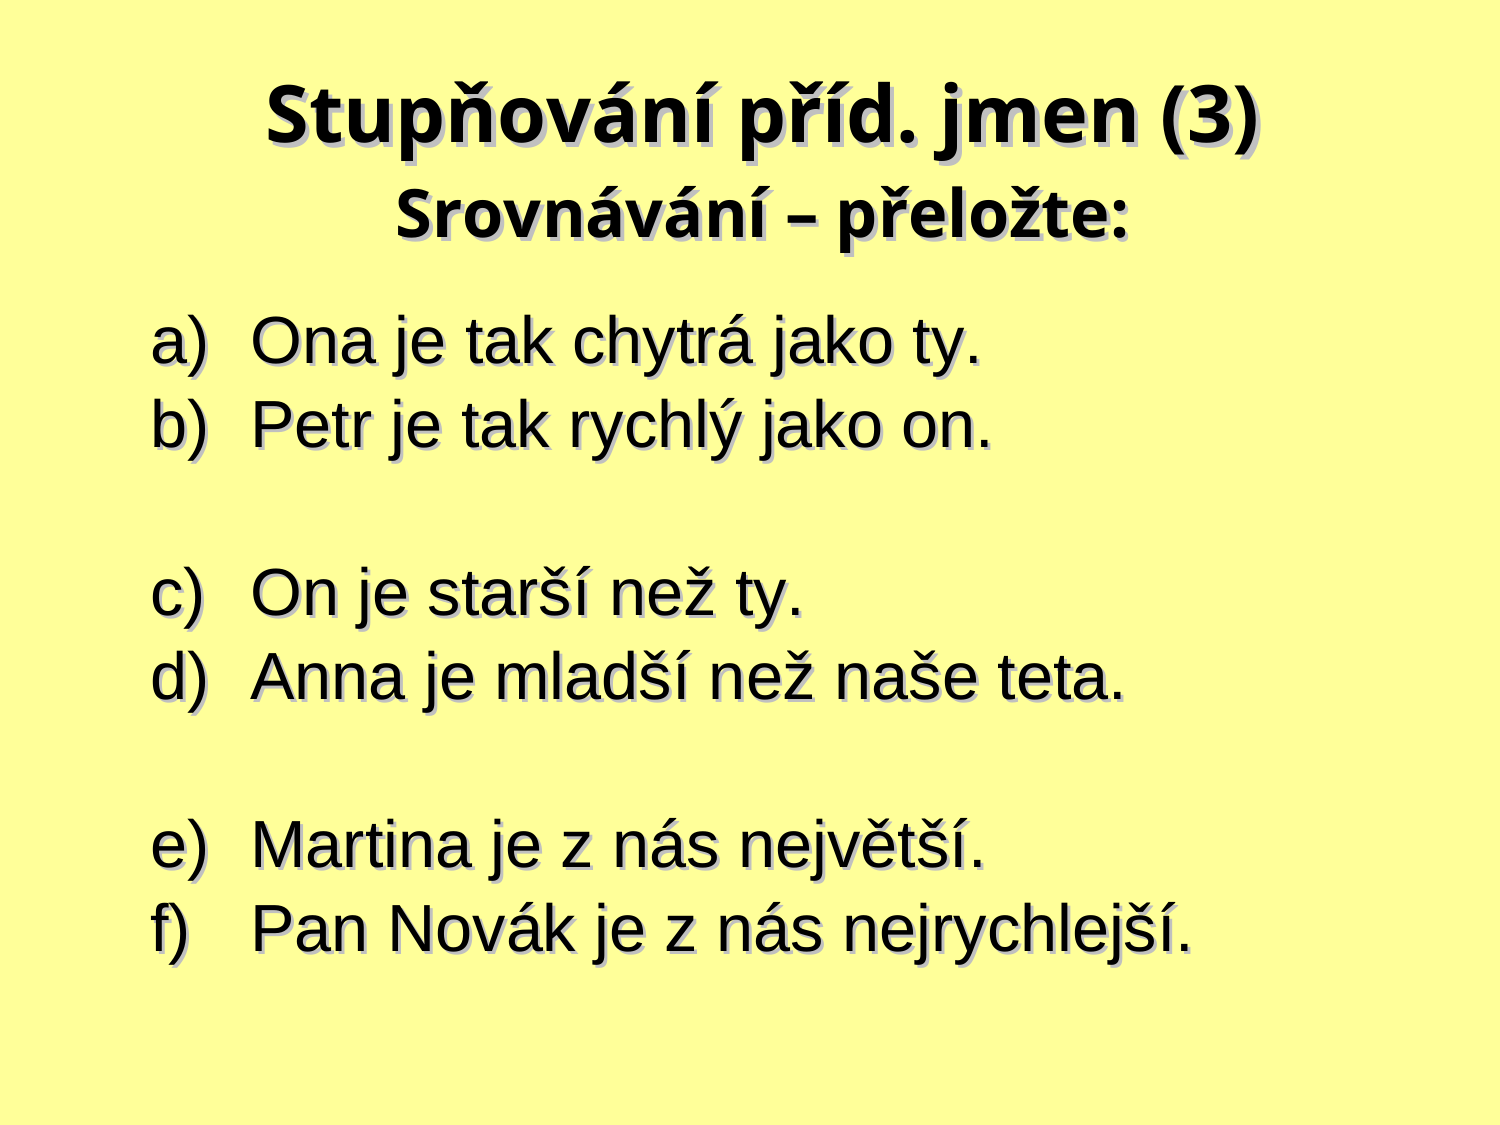

# Stupňování příd. jmen (3) Srovnávání – přeložte:
Ona je tak chytrá jako ty.
Petr je tak rychlý jako on.
On je starší než ty.
Anna je mladší než naše teta.
Martina je z nás největší.
Pan Novák je z nás nejrychlejší.